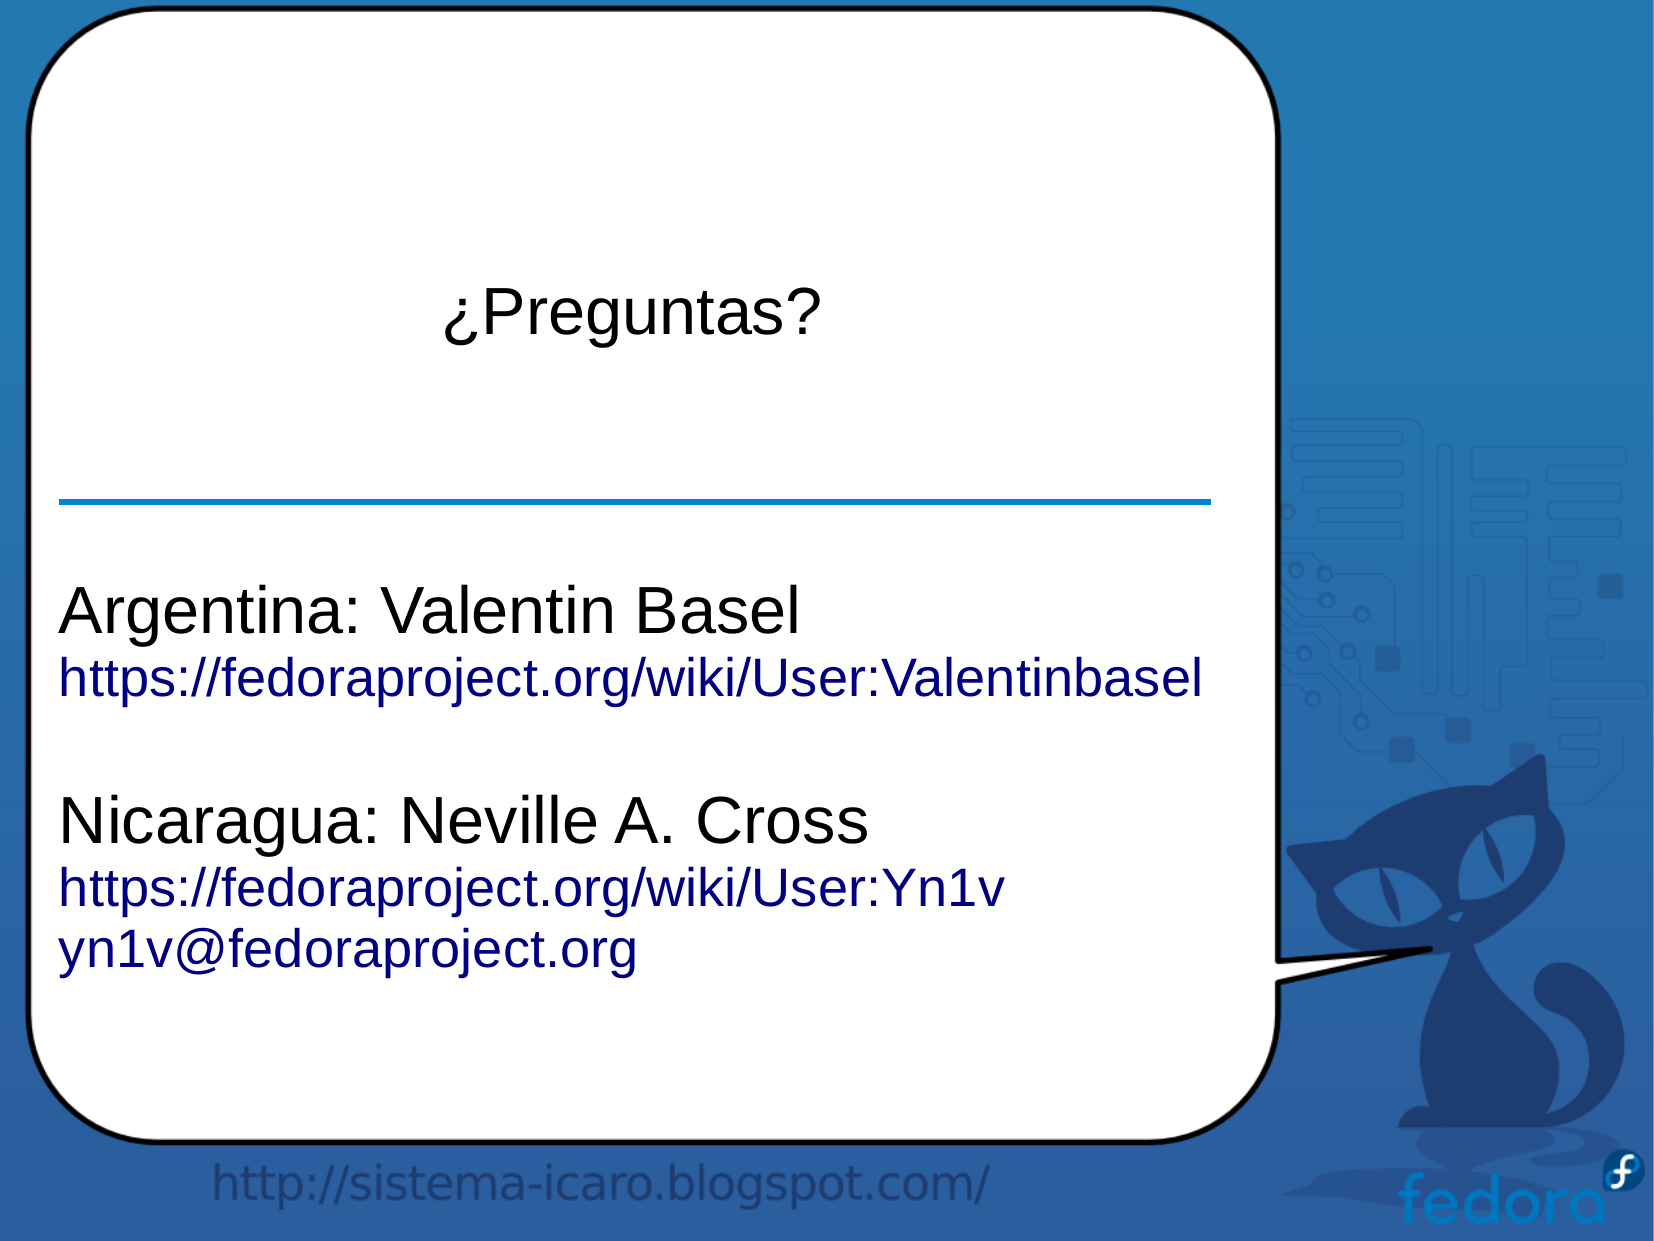

# ¿Preguntas?
Argentina: Valentin Basel
https://fedoraproject.org/wiki/User:Valentinbasel
Nicaragua: Neville A. Cross
https://fedoraproject.org/wiki/User:Yn1v
yn1v@fedoraproject.org